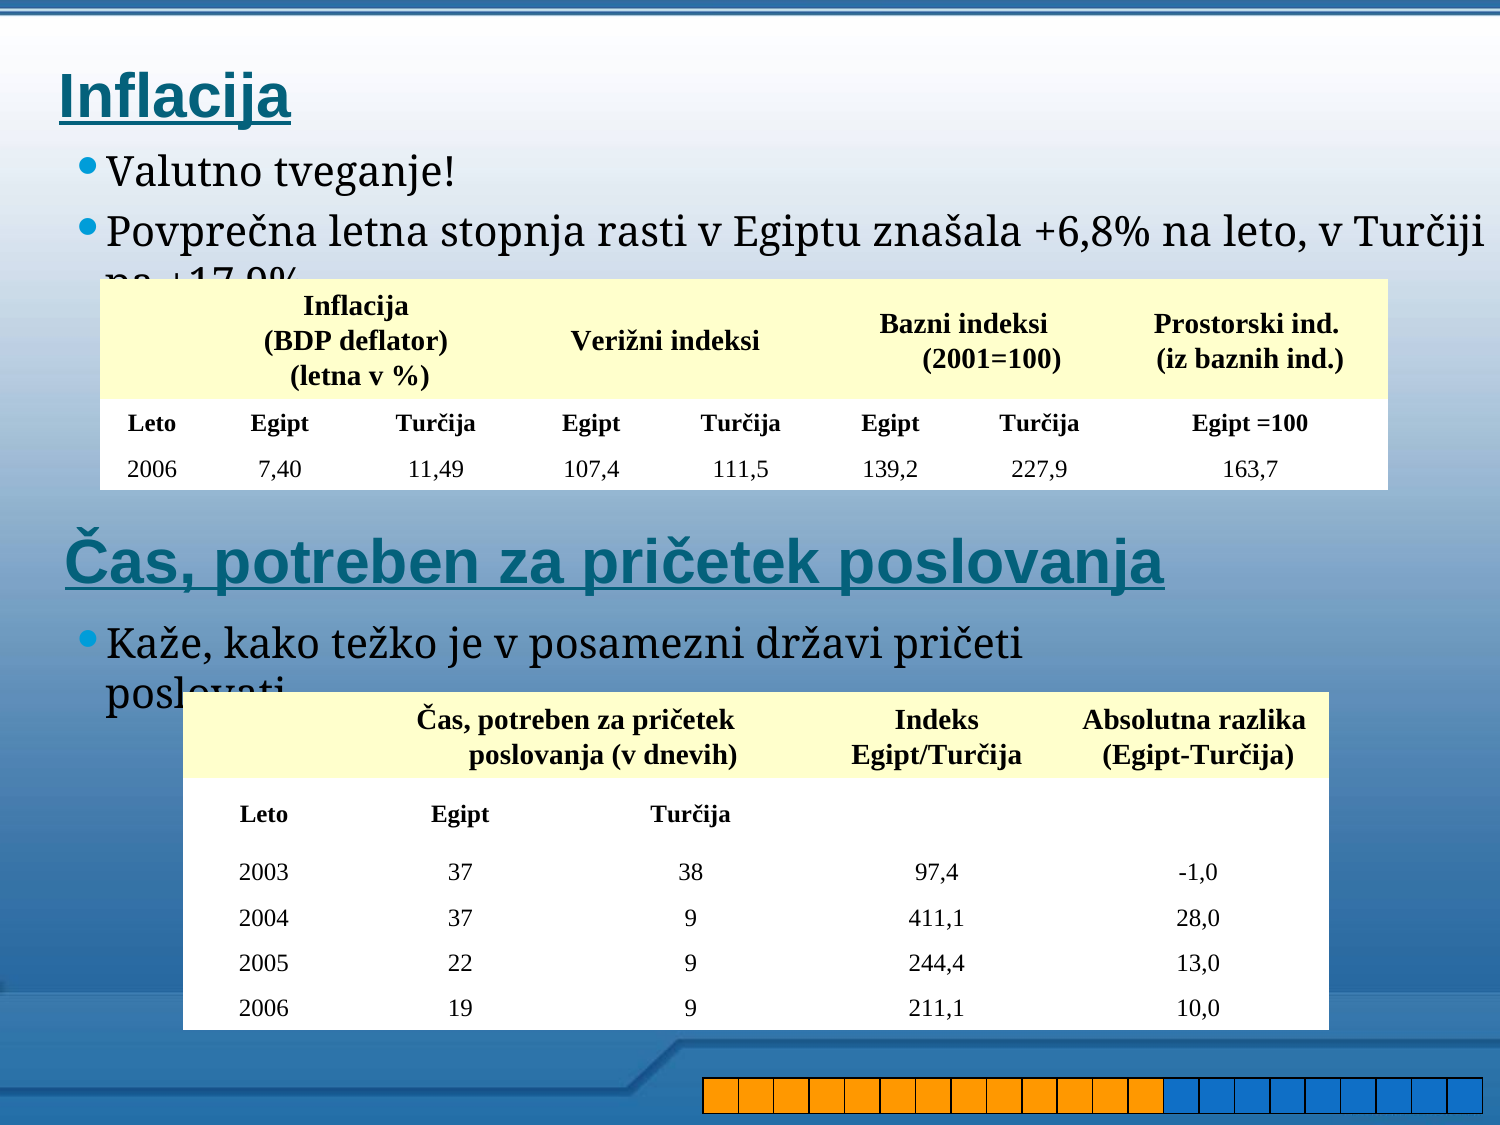

# Inflacija
Valutno tveganje!
Povprečna letna stopnja rasti v Egiptu znašala +6,8% na leto, v Turčiji pa +17,9%.
| | Inflacija (BDP deflator) (letna v %) | | Verižni indeksi | | Bazni indeksi (2001=100) | | Prostorski ind. (iz baznih ind.) |
| --- | --- | --- | --- | --- | --- | --- | --- |
| Leto | Egipt | Turčija | Egipt | Turčija | Egipt | Turčija | Egipt =100 |
| 2006 | 7,40 | 11,49 | 107,4 | 111,5 | 139,2 | 227,9 | 163,7 |
Čas, potreben za pričetek poslovanja
Kaže, kako težko je v posamezni državi pričeti poslovati.
| | Čas, potreben za pričetek poslovanja (v dnevih) | | Indeks Egipt/Turčija | Absolutna razlika (Egipt-Turčija) |
| --- | --- | --- | --- | --- |
| Leto | Egipt | Turčija | | |
| 2003 | 37 | 38 | 97,4 | -1,0 |
| 2004 | 37 | 9 | 411,1 | 28,0 |
| 2005 | 22 | 9 | 244,4 | 13,0 |
| 2006 | 19 | 9 | 211,1 | 10,0 |